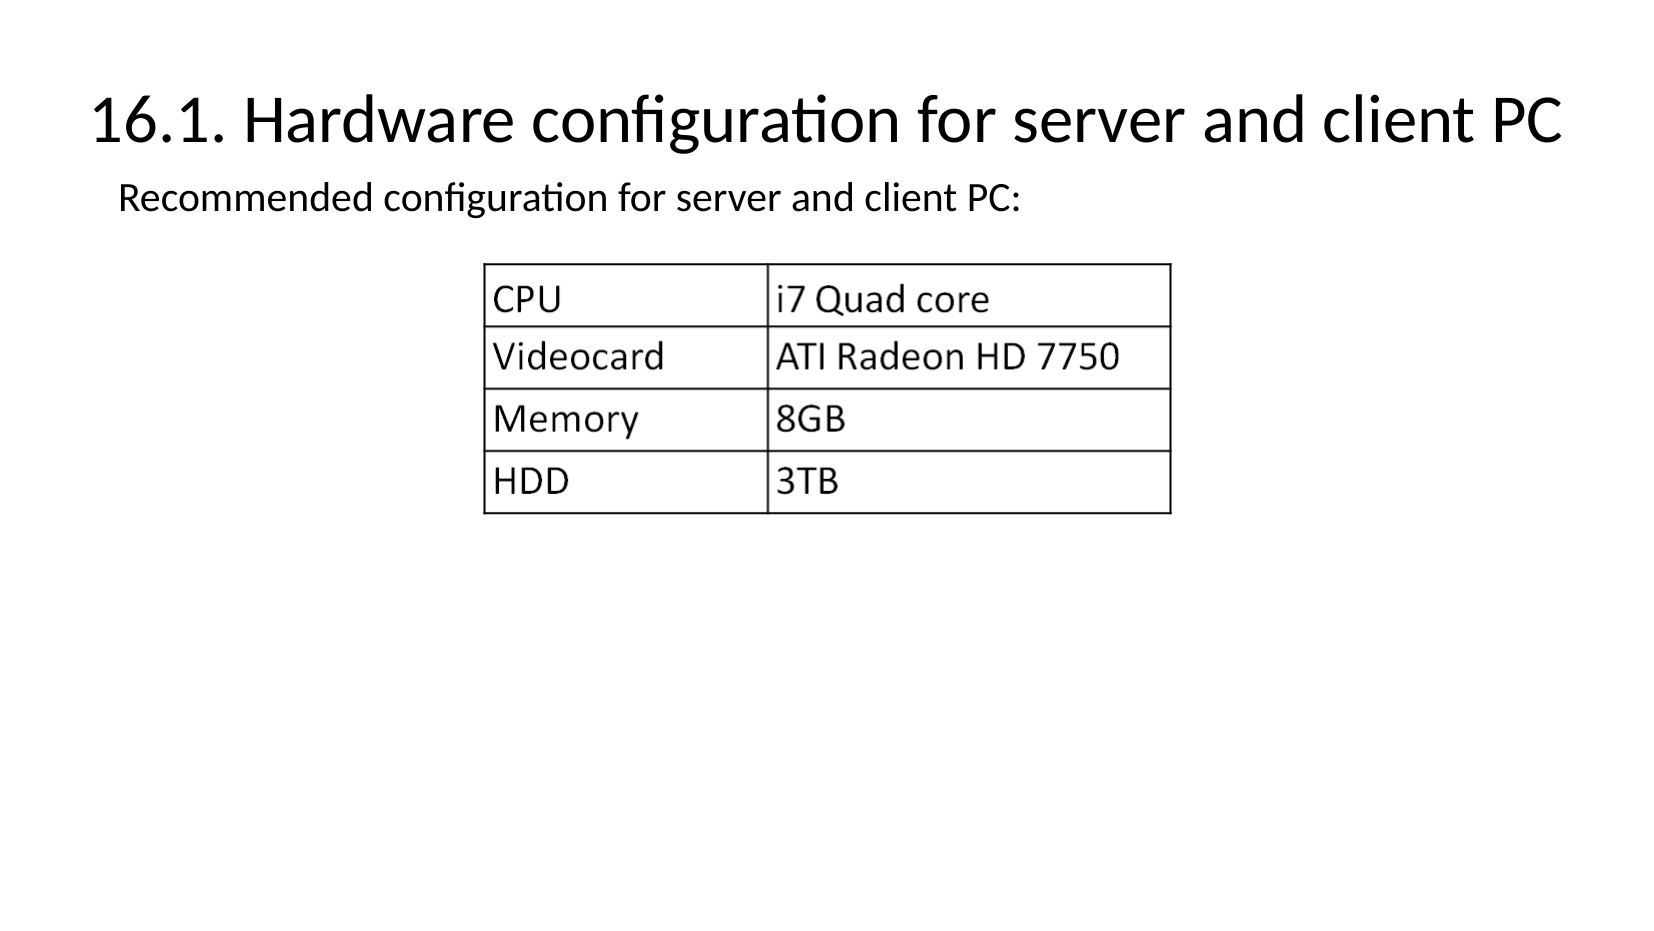

# 16.1. Hardware configuration for server and client PC
Recommended configuration for server and client PC: